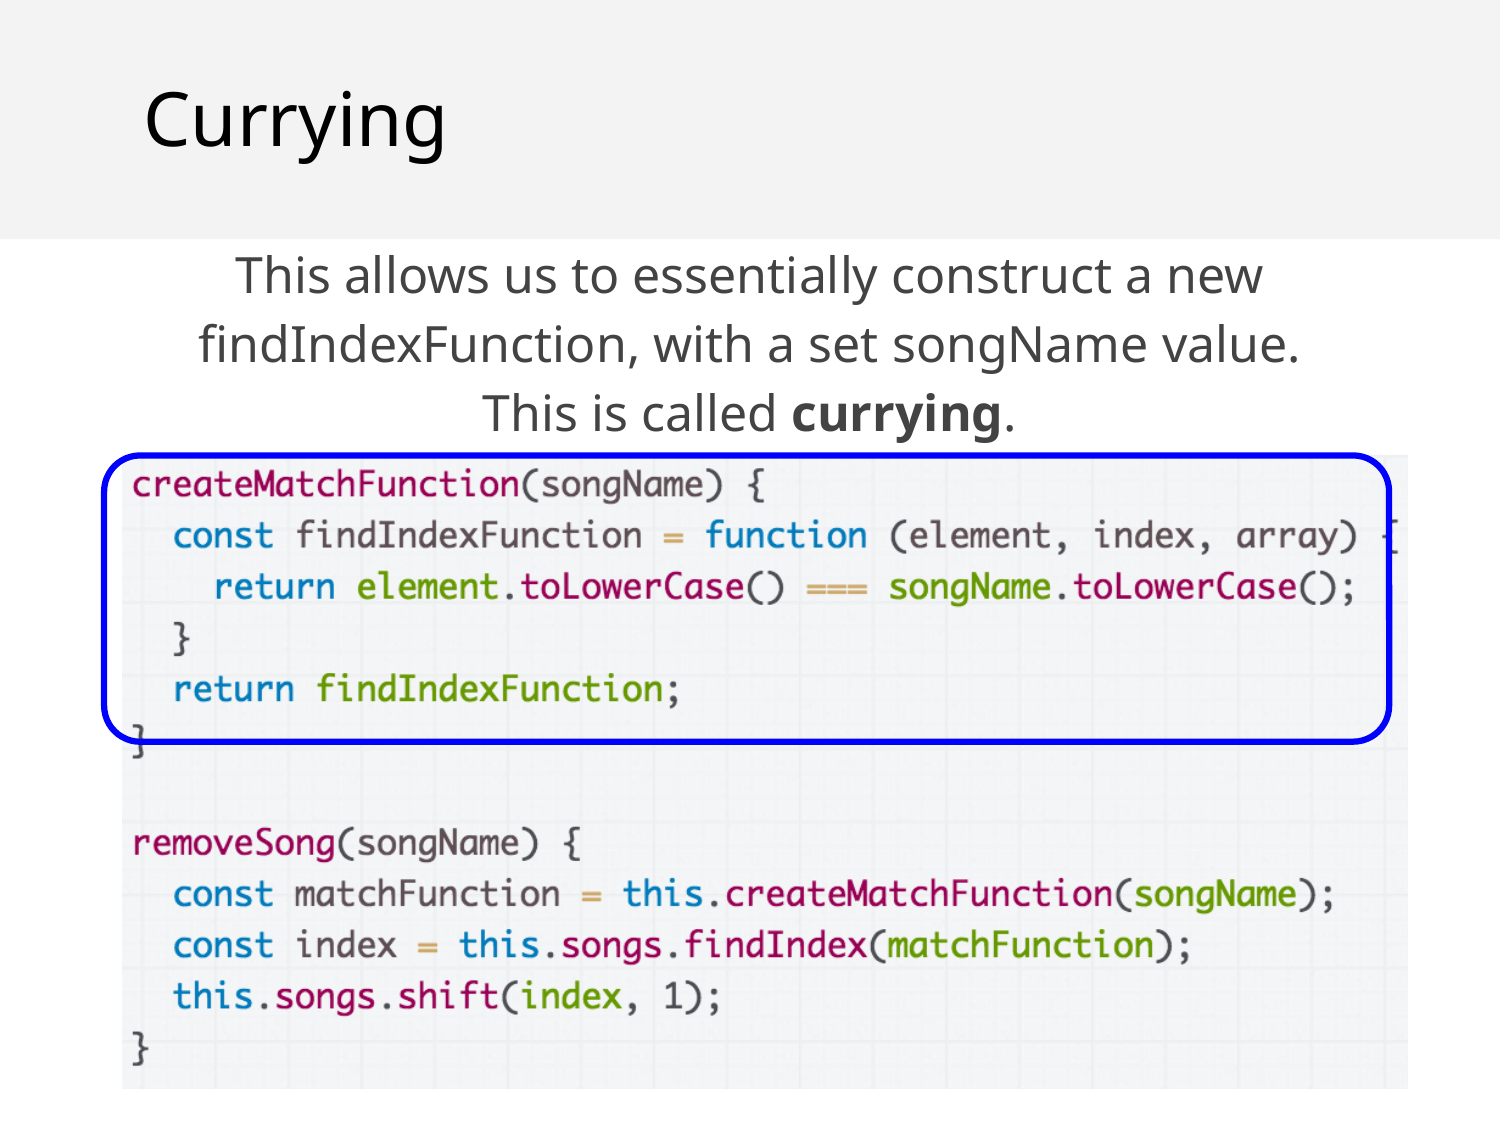

# Currying
This allows us to essentially construct a new findIndexFunction, with a set songName value.
This is called currying.